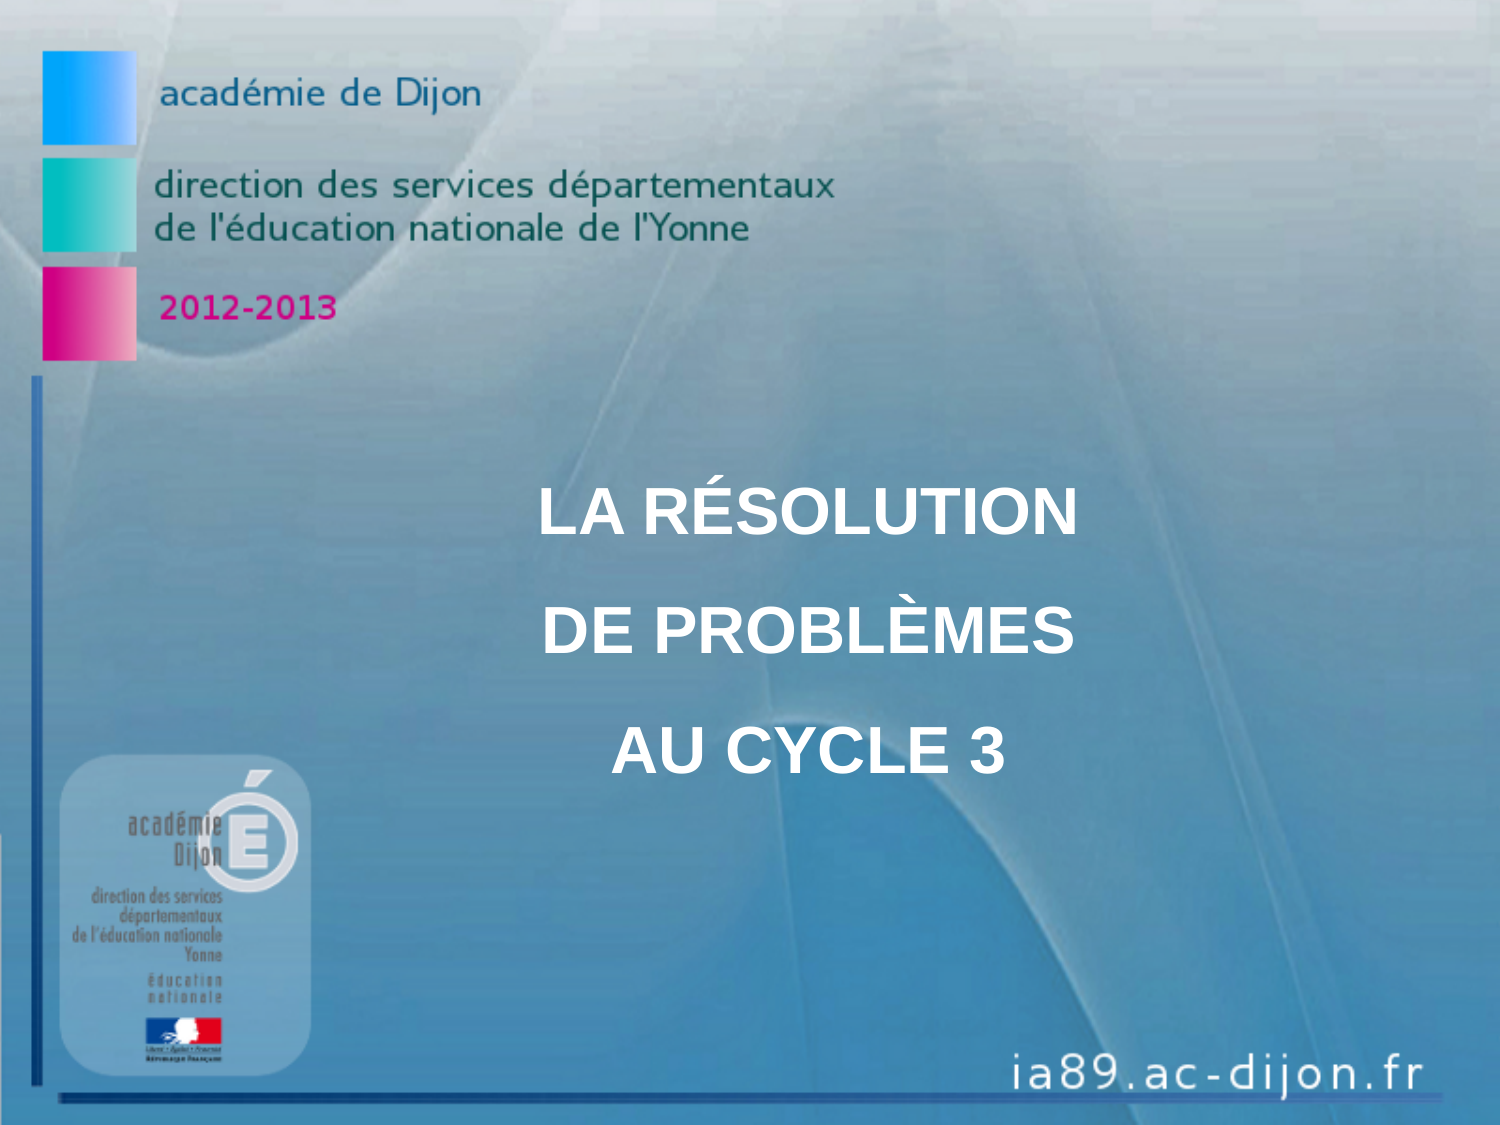

LA RÉSOLUTION
DE PROBLÈMES
AU CYCLE 3